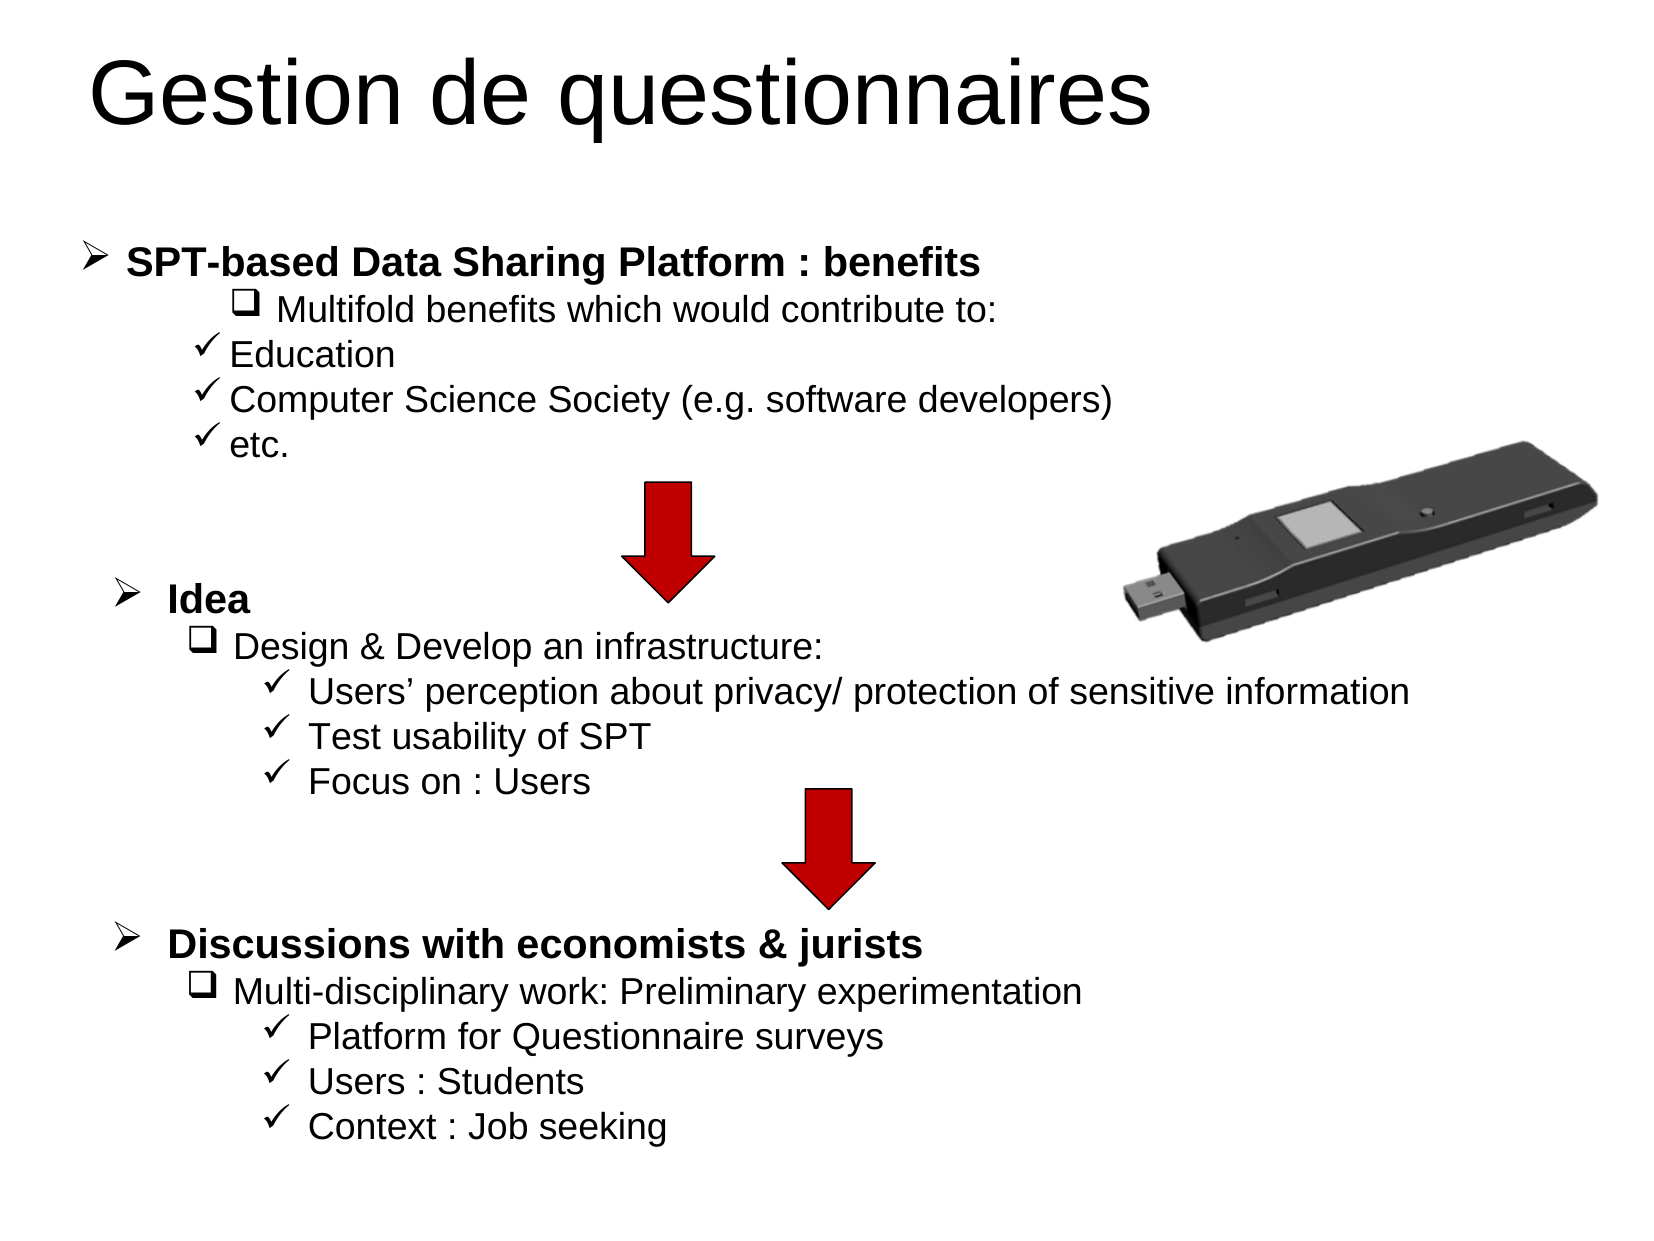

# Gestion de questionnaires
SPT-based Data Sharing Platform : benefits
Multifold benefits which would contribute to:
Education
Computer Science Society (e.g. software developers)
etc.
Idea
Design & Develop an infrastructure:
Users’ perception about privacy/ protection of sensitive information
Test usability of SPT
Focus on : Users
Discussions with economists & jurists
Multi-disciplinary work: Preliminary experimentation
Platform for Questionnaire surveys
Users : Students
Context : Job seeking